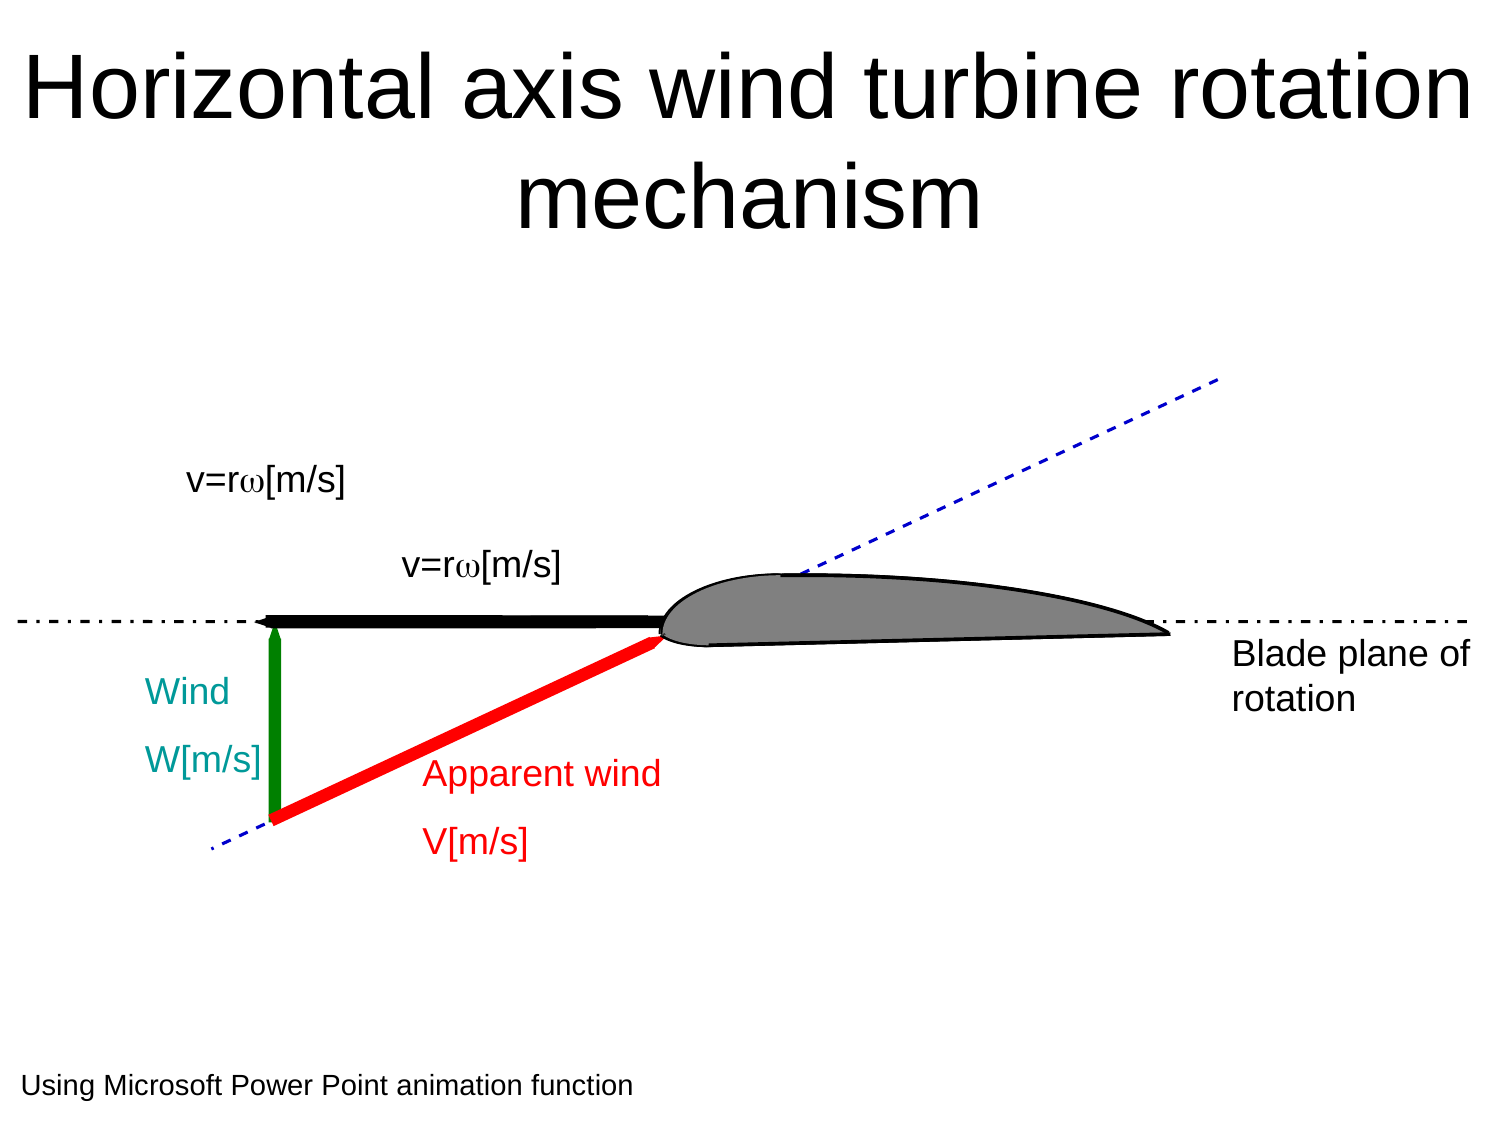

Horizontal axis wind turbine rotation mechanism
Apparent wind
V[m/s]
v=rw[m/s]
v=rw[m/s]
Wind
W[m/s]
Blade plane of rotation
Using Microsoft Power Point animation function